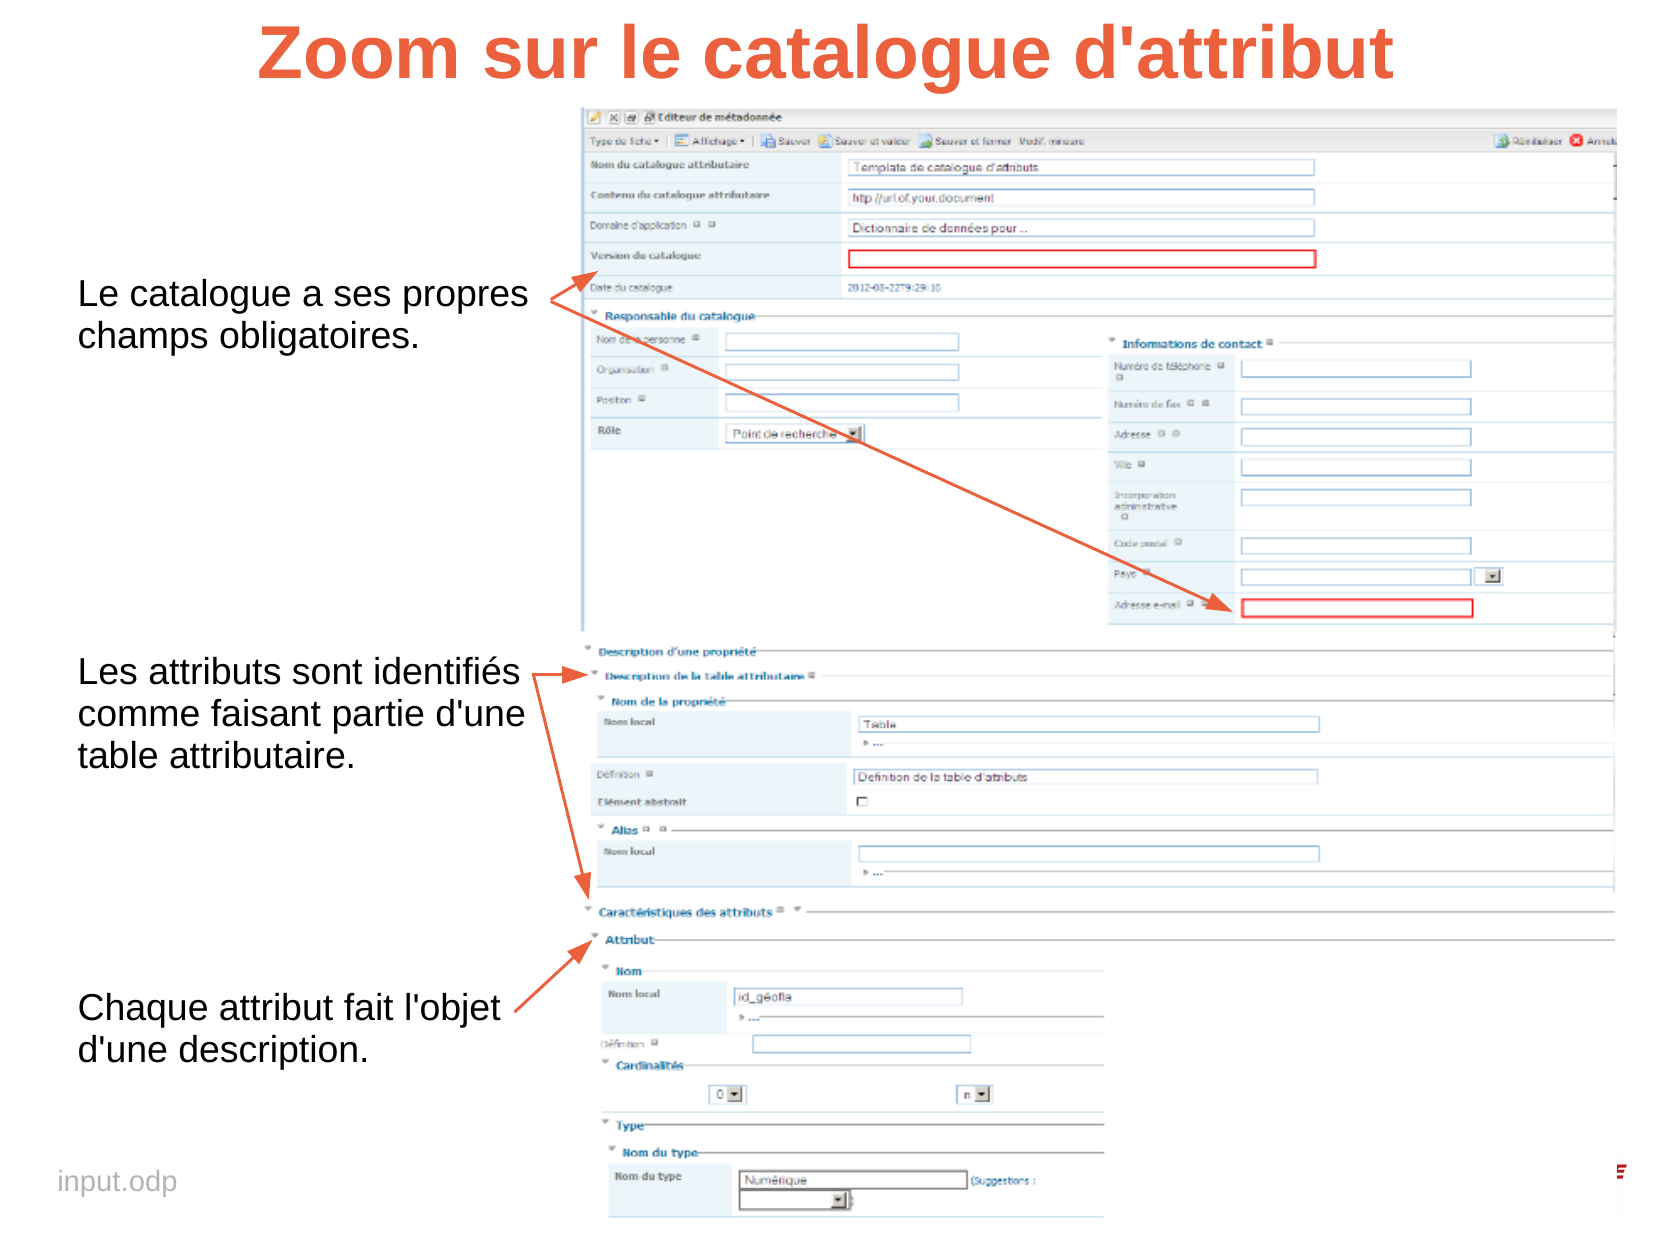

# Zoom sur le catalogue d'attribut
Le catalogue a ses propres
champs obligatoires.
Les attributs sont identifiés
comme faisant partie d'une
table attributaire.
Chaque attribut fait l'objet
d'une description.